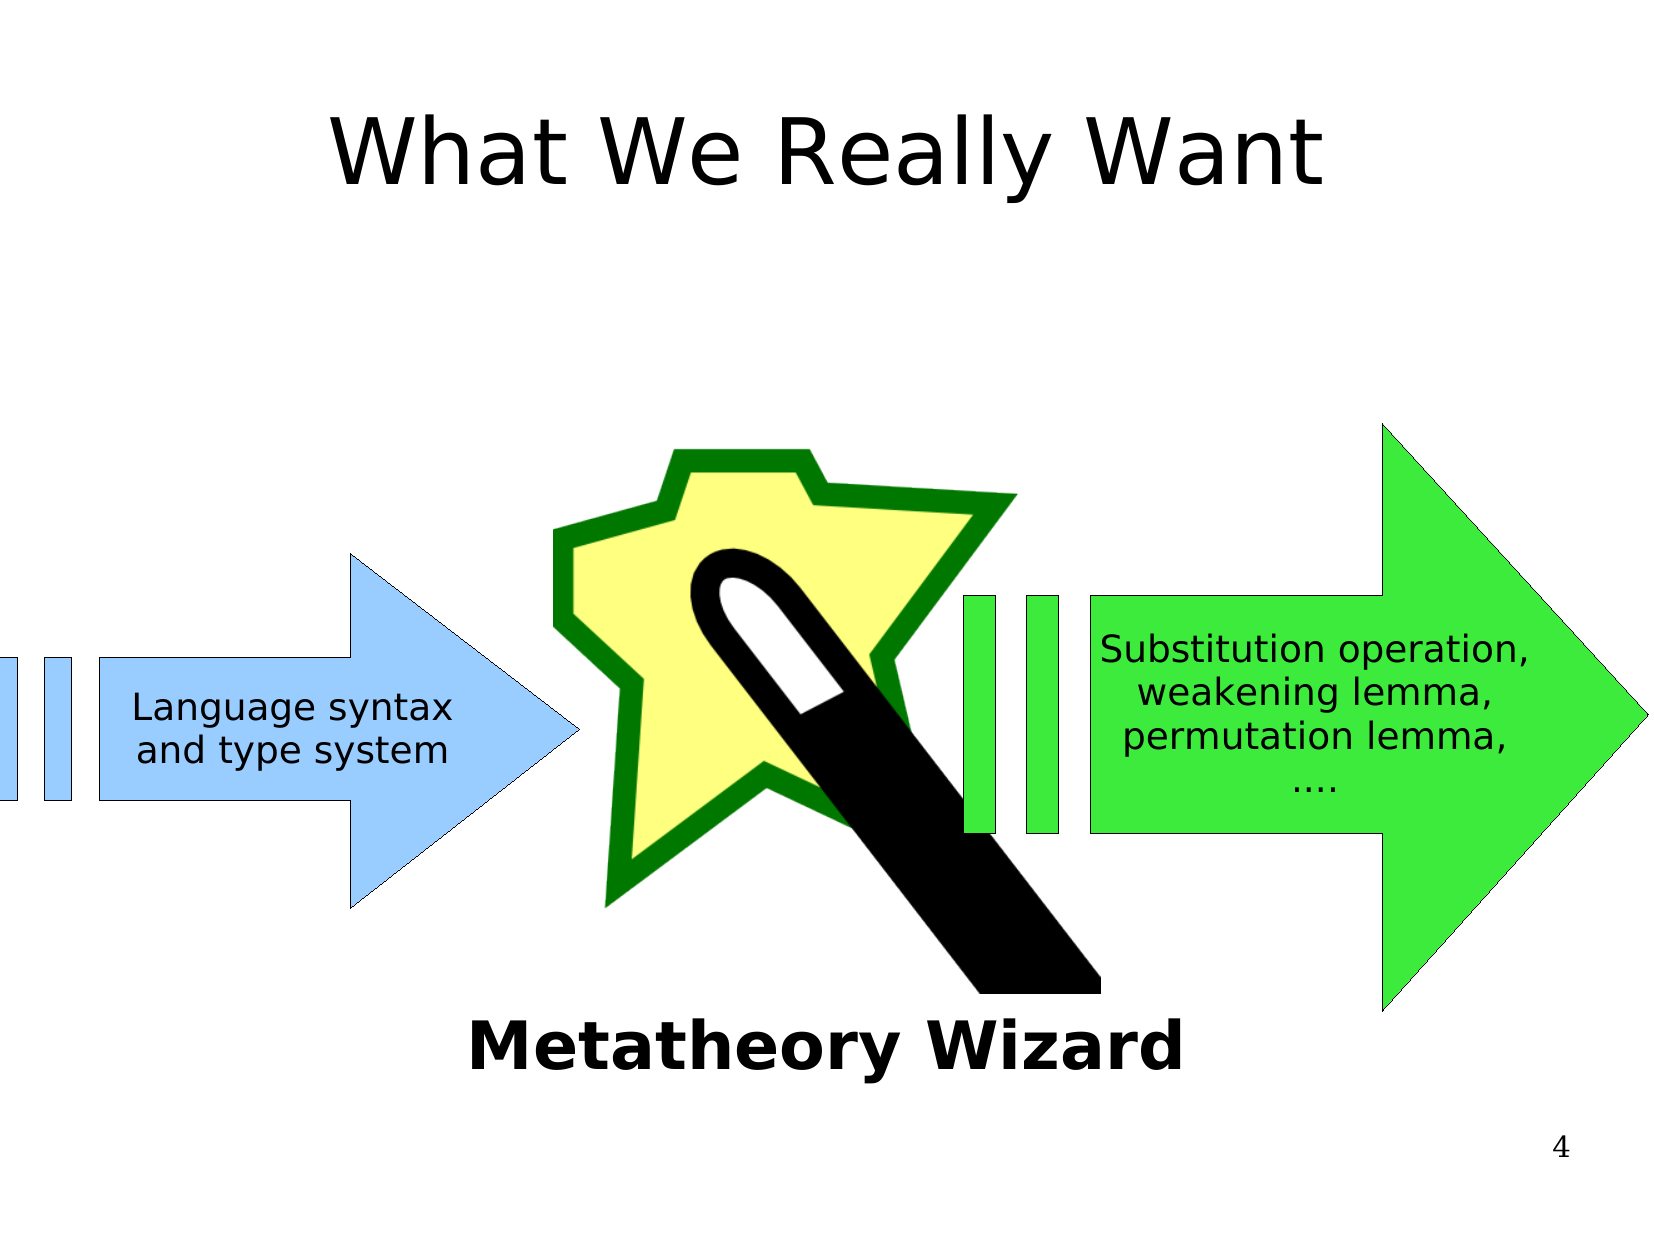

# What We Really Want
Substitution operation,
weakening lemma,
permutation lemma,
....
Language syntax
and type system
Metatheory Wizard
4